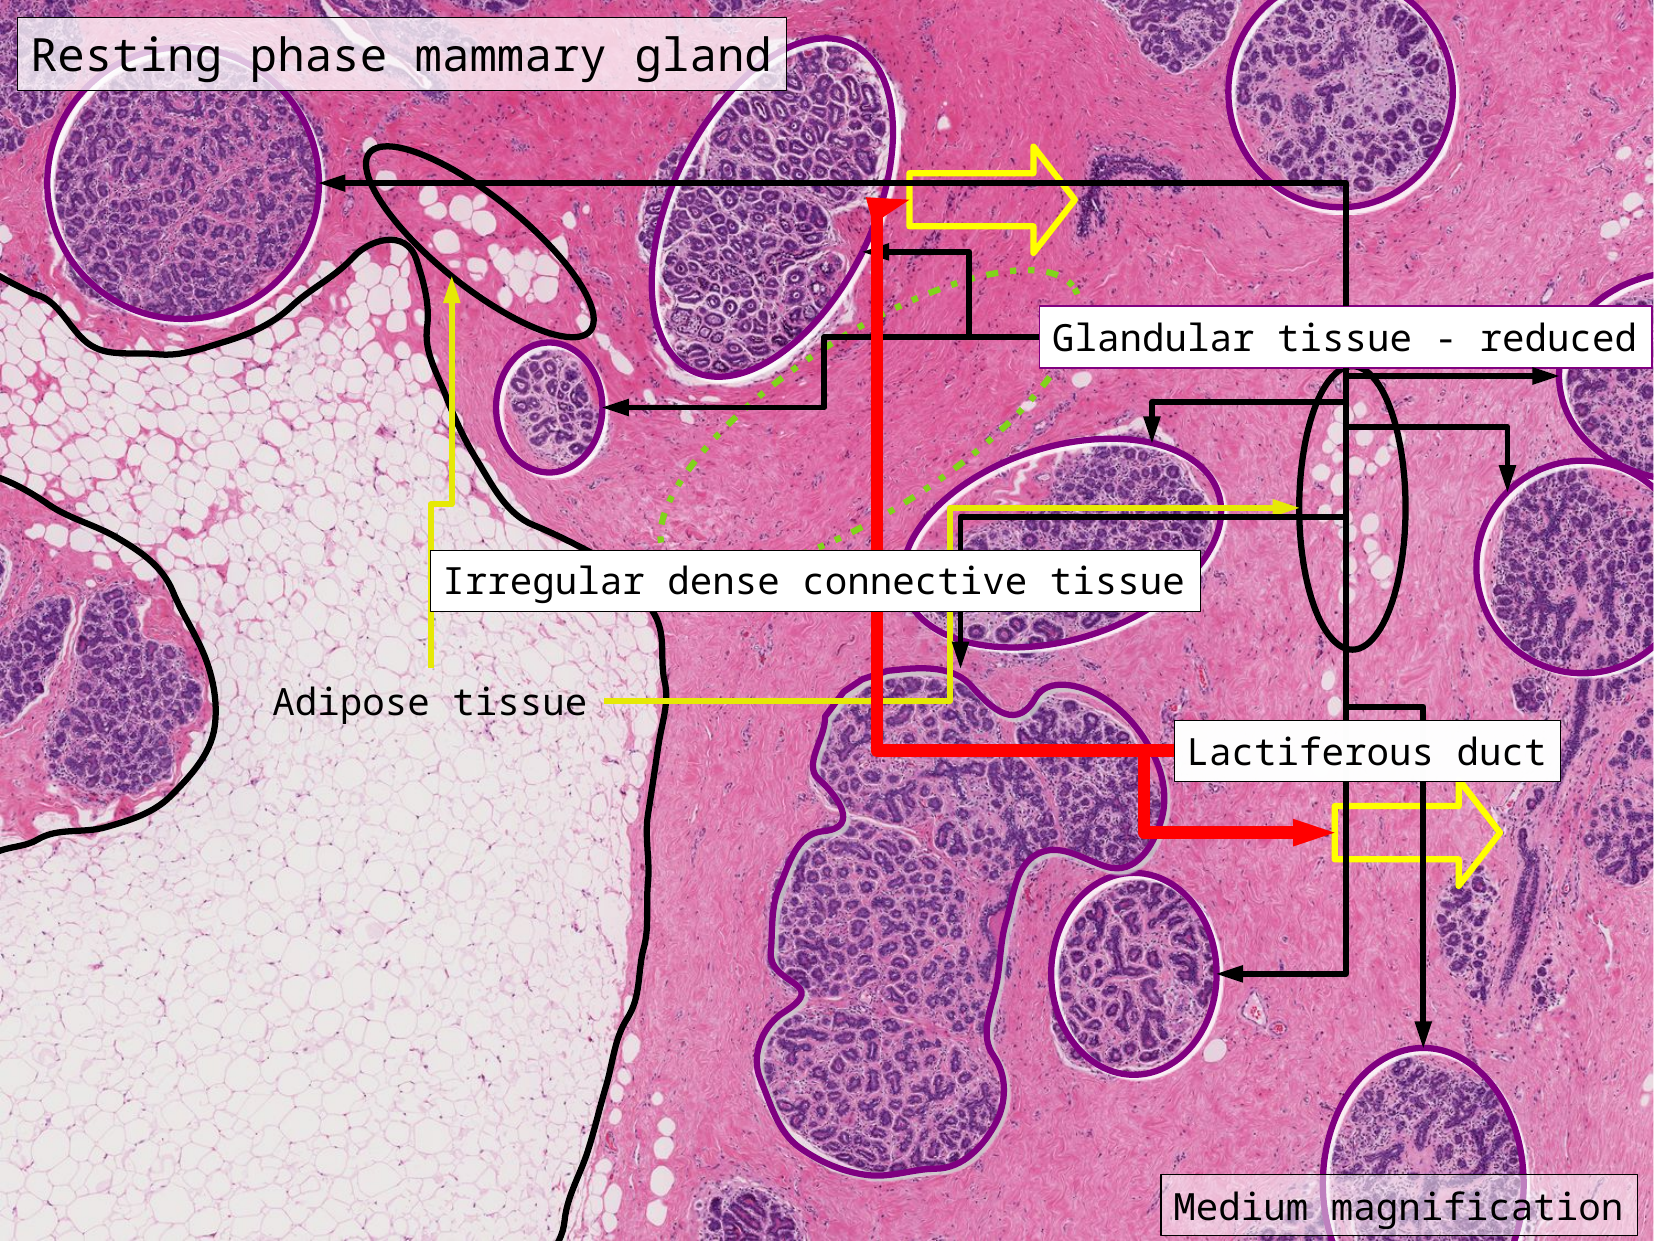

Resting phase mammary gland
Glandular tissue - reduced
Irregular dense connective tissue
Adipose tissue
Lactiferous duct
Medium magnification